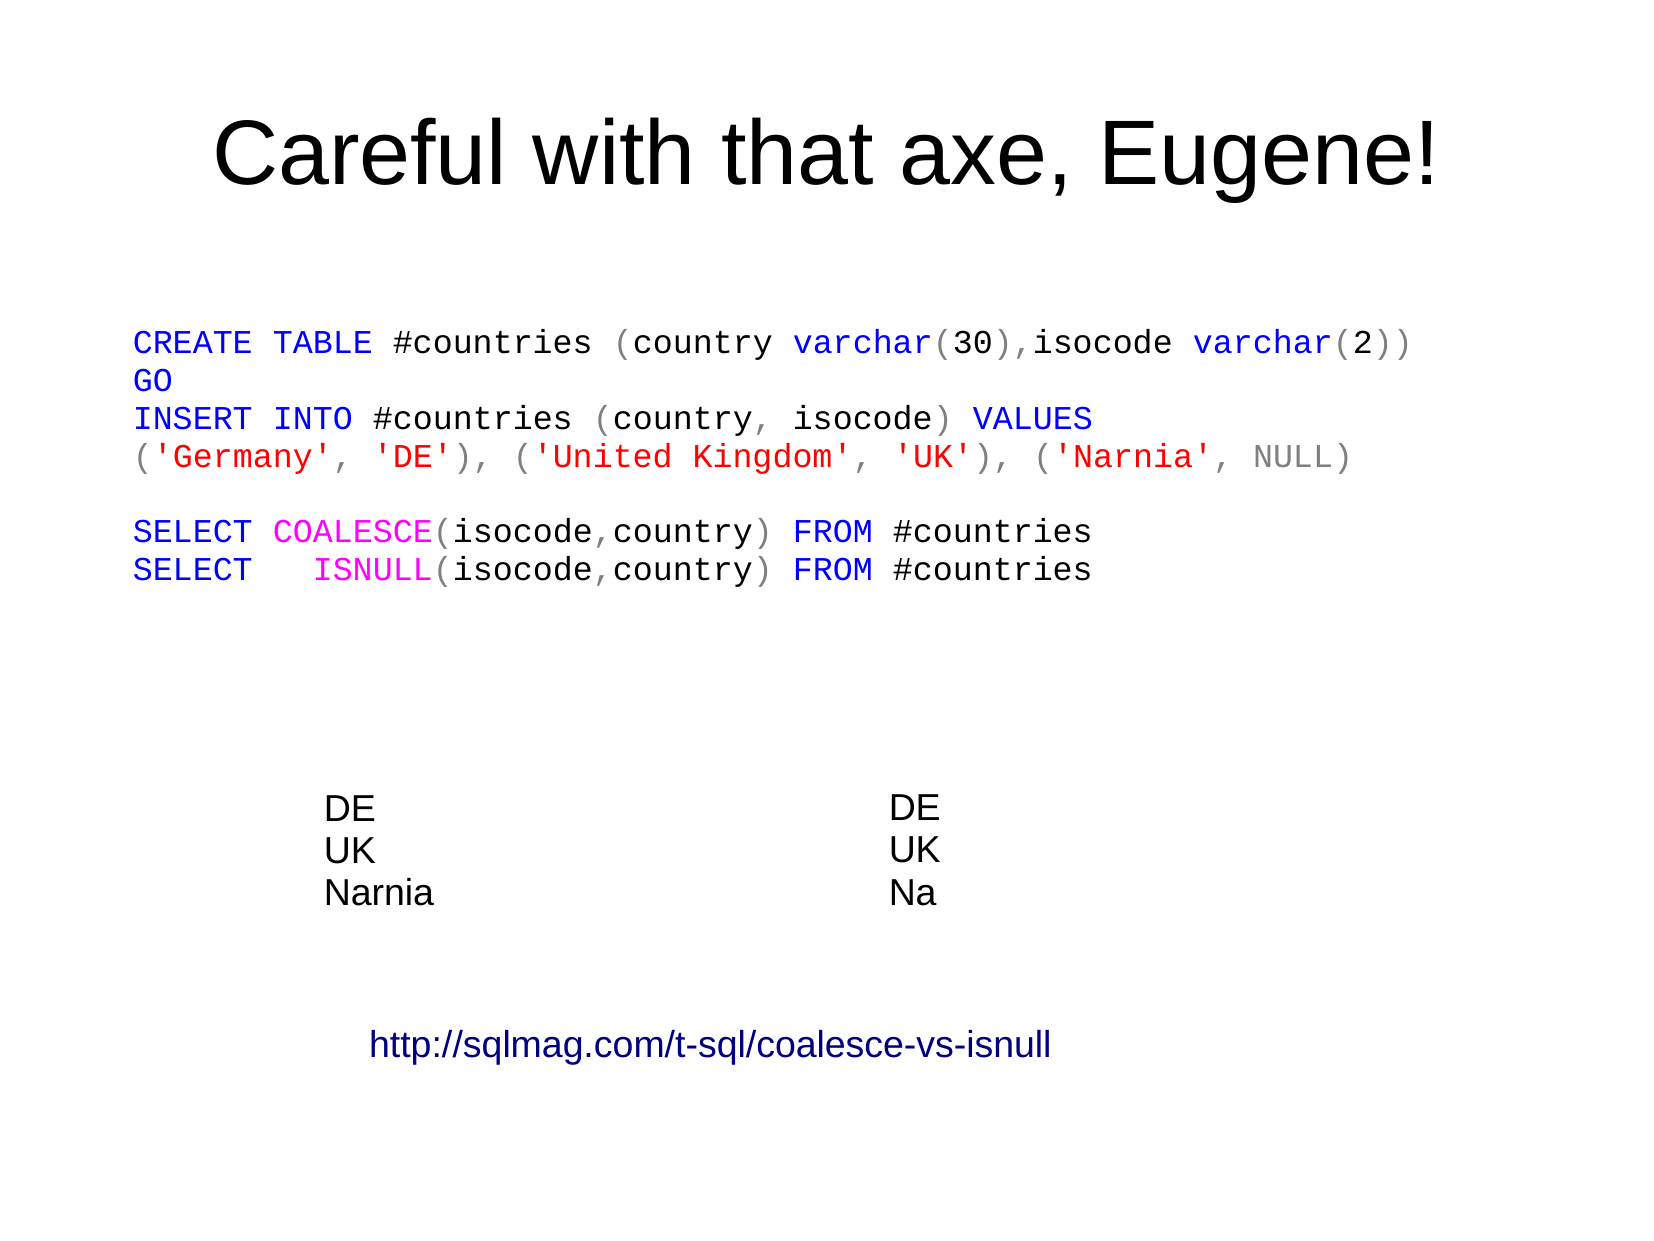

# Careful with that axe, Eugene!
CREATE TABLE #countries (country varchar(30),isocode varchar(2))
GO
INSERT INTO #countries (country, isocode) VALUES
('Germany', 'DE'), ('United Kingdom', 'UK'), ('Narnia', NULL)
SELECT COALESCE(isocode,country) FROM #countries
SELECT ISNULL(isocode,country) FROM #countries
DE
UK
Na
DE
UK
Narnia
http://sqlmag.com/t-sql/coalesce-vs-isnull